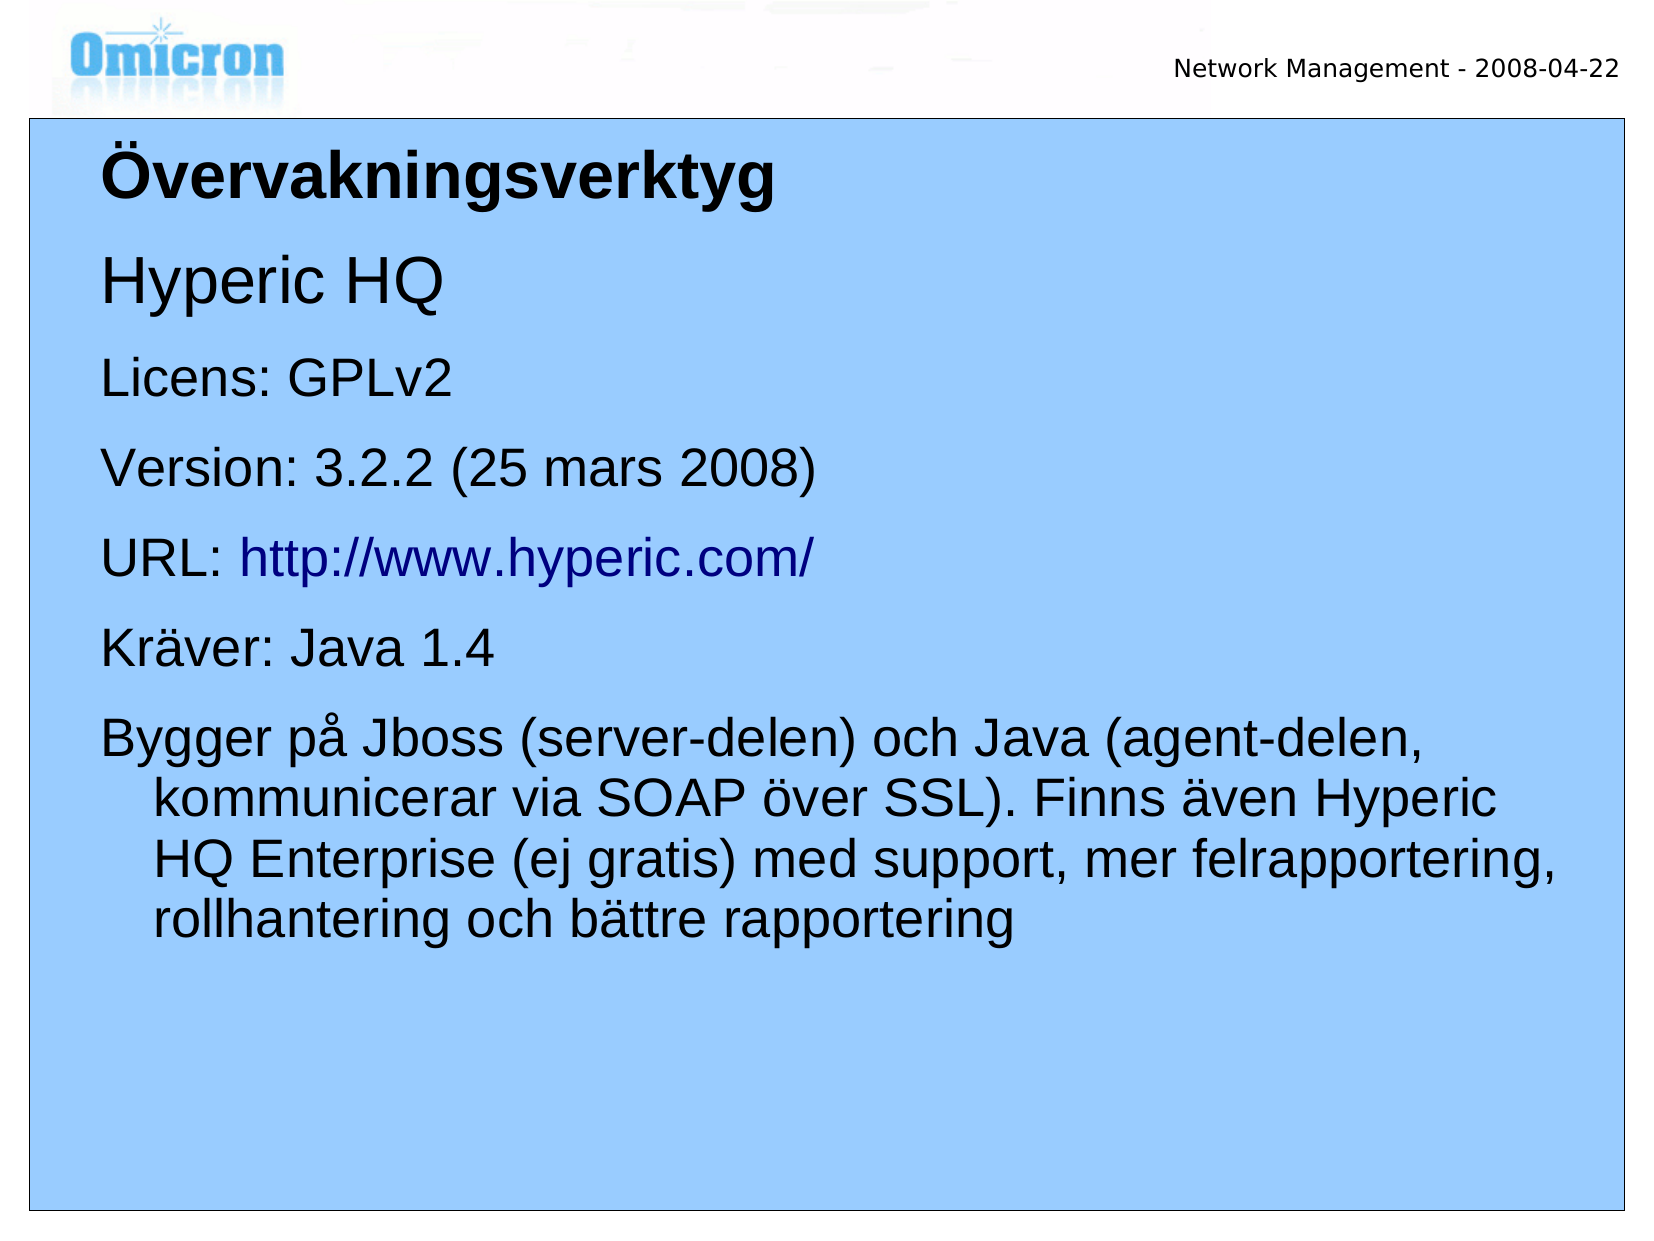

Network Management - 2008-04-22
Övervakningsverktyg
Hyperic HQ
Licens: GPLv2
Version: 3.2.2 (25 mars 2008)
URL: http://www.hyperic.com/
Kräver: Java 1.4
Bygger på Jboss (server-delen) och Java (agent-delen, kommunicerar via SOAP över SSL). Finns även Hyperic HQ Enterprise (ej gratis) med support, mer felrapportering, rollhantering och bättre rapportering
#